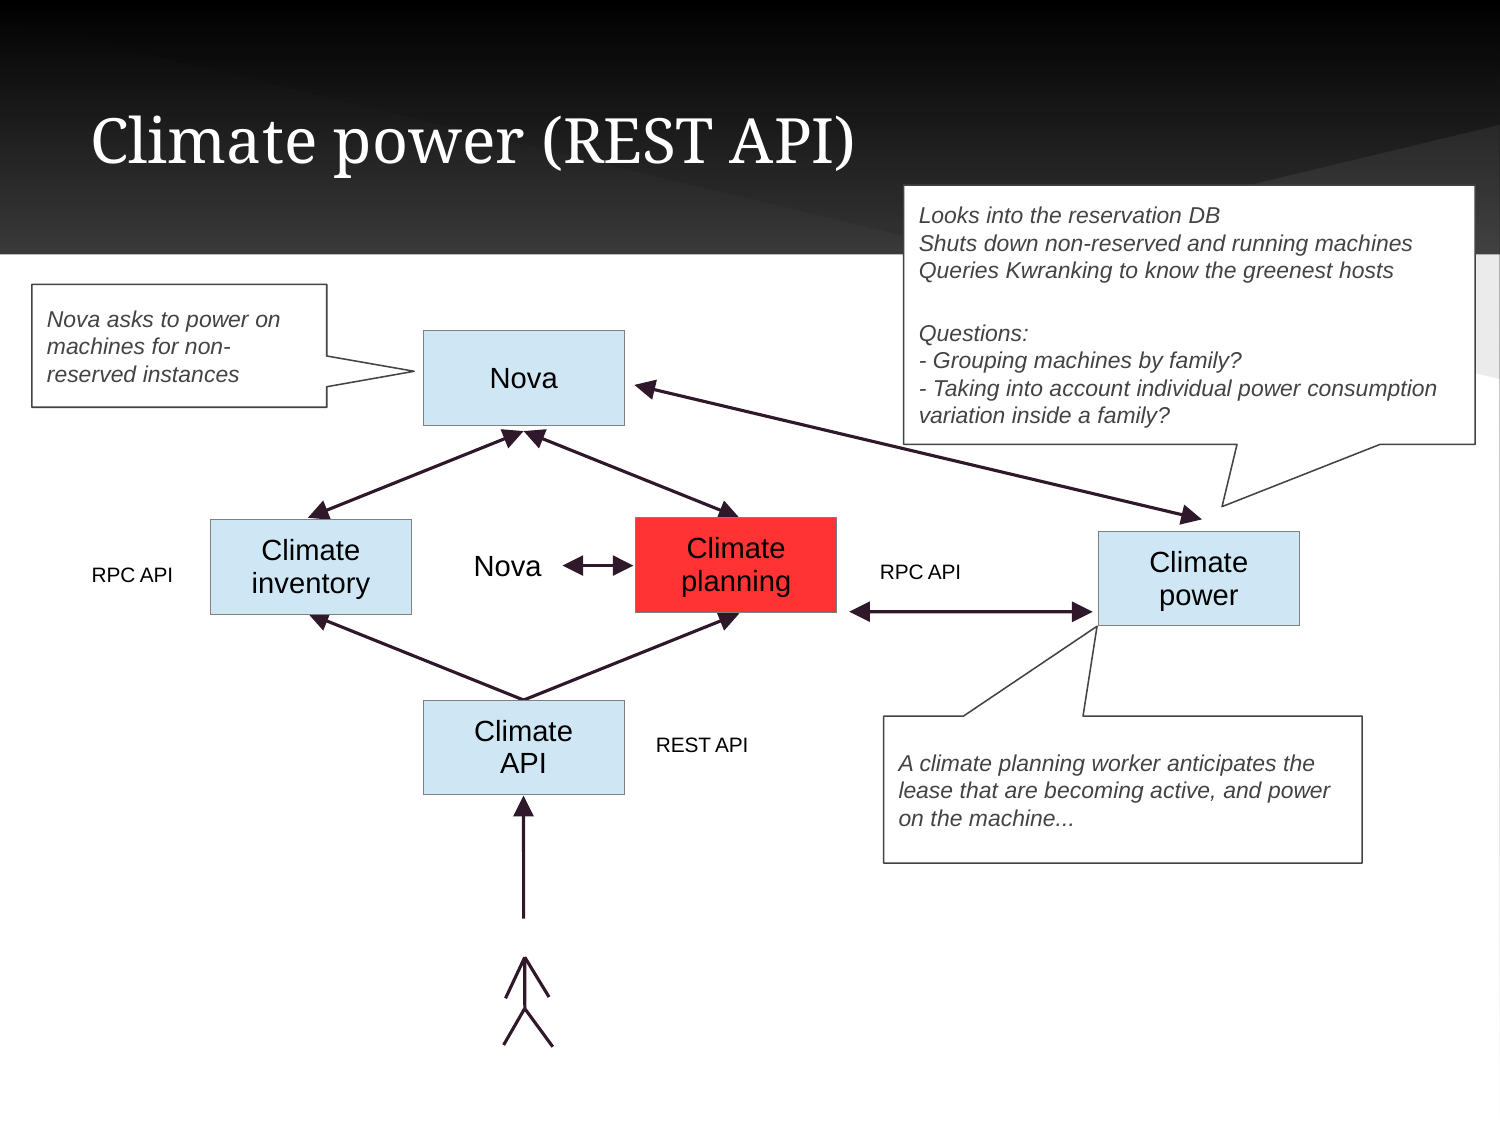

# Climate power (REST API)
Looks into the reservation DB
Shuts down non-reserved and running machines
Queries Kwranking to know the greenest hosts
Questions:
- Grouping machines by family?
- Taking into account individual power consumption variation inside a family?
Nova asks to power on machines for non-reserved instances
Nova
Climate
planning
Climate
inventory
Climate
power
Nova
RPC API
RPC API
Climate
API
A climate planning worker anticipates the lease that are becoming active, and power on the machine...
REST API